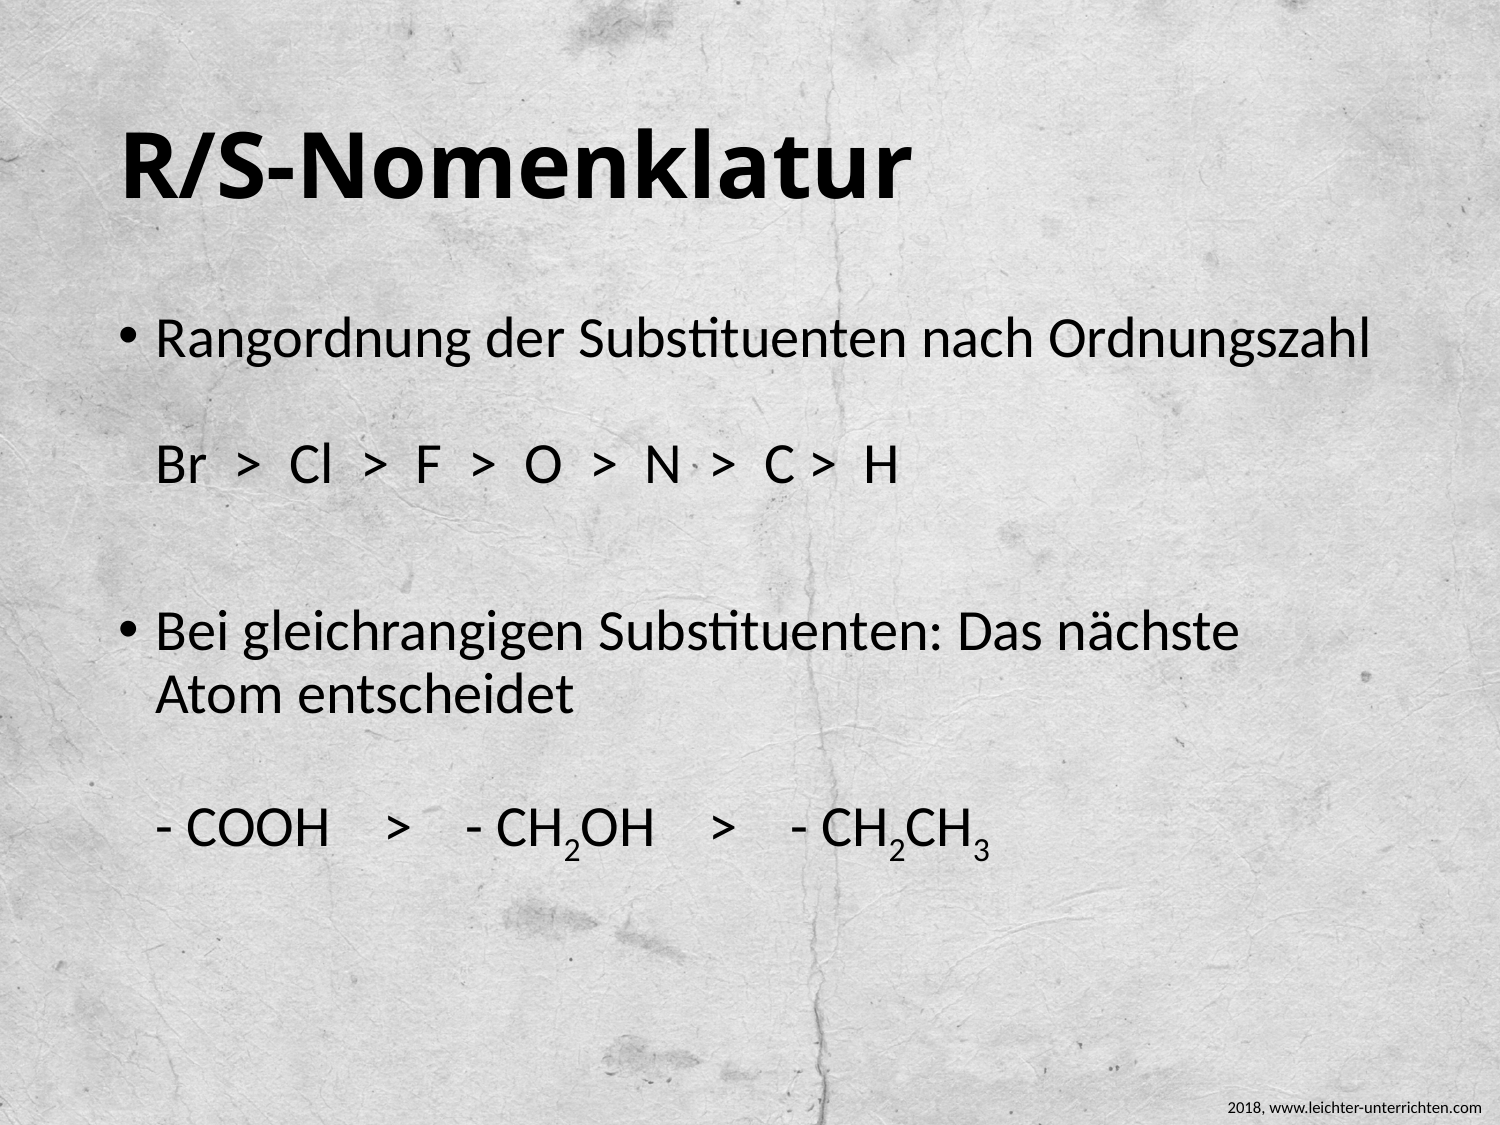

# R/S-Nomenklatur
Rangordnung der Substituenten nach Ordnungszahl
Br > Cl > F > O > N > C > H
Bei gleichrangigen Substituenten: Das nächste Atom entscheidet
- COOH > - CH2OH > - CH2CH3